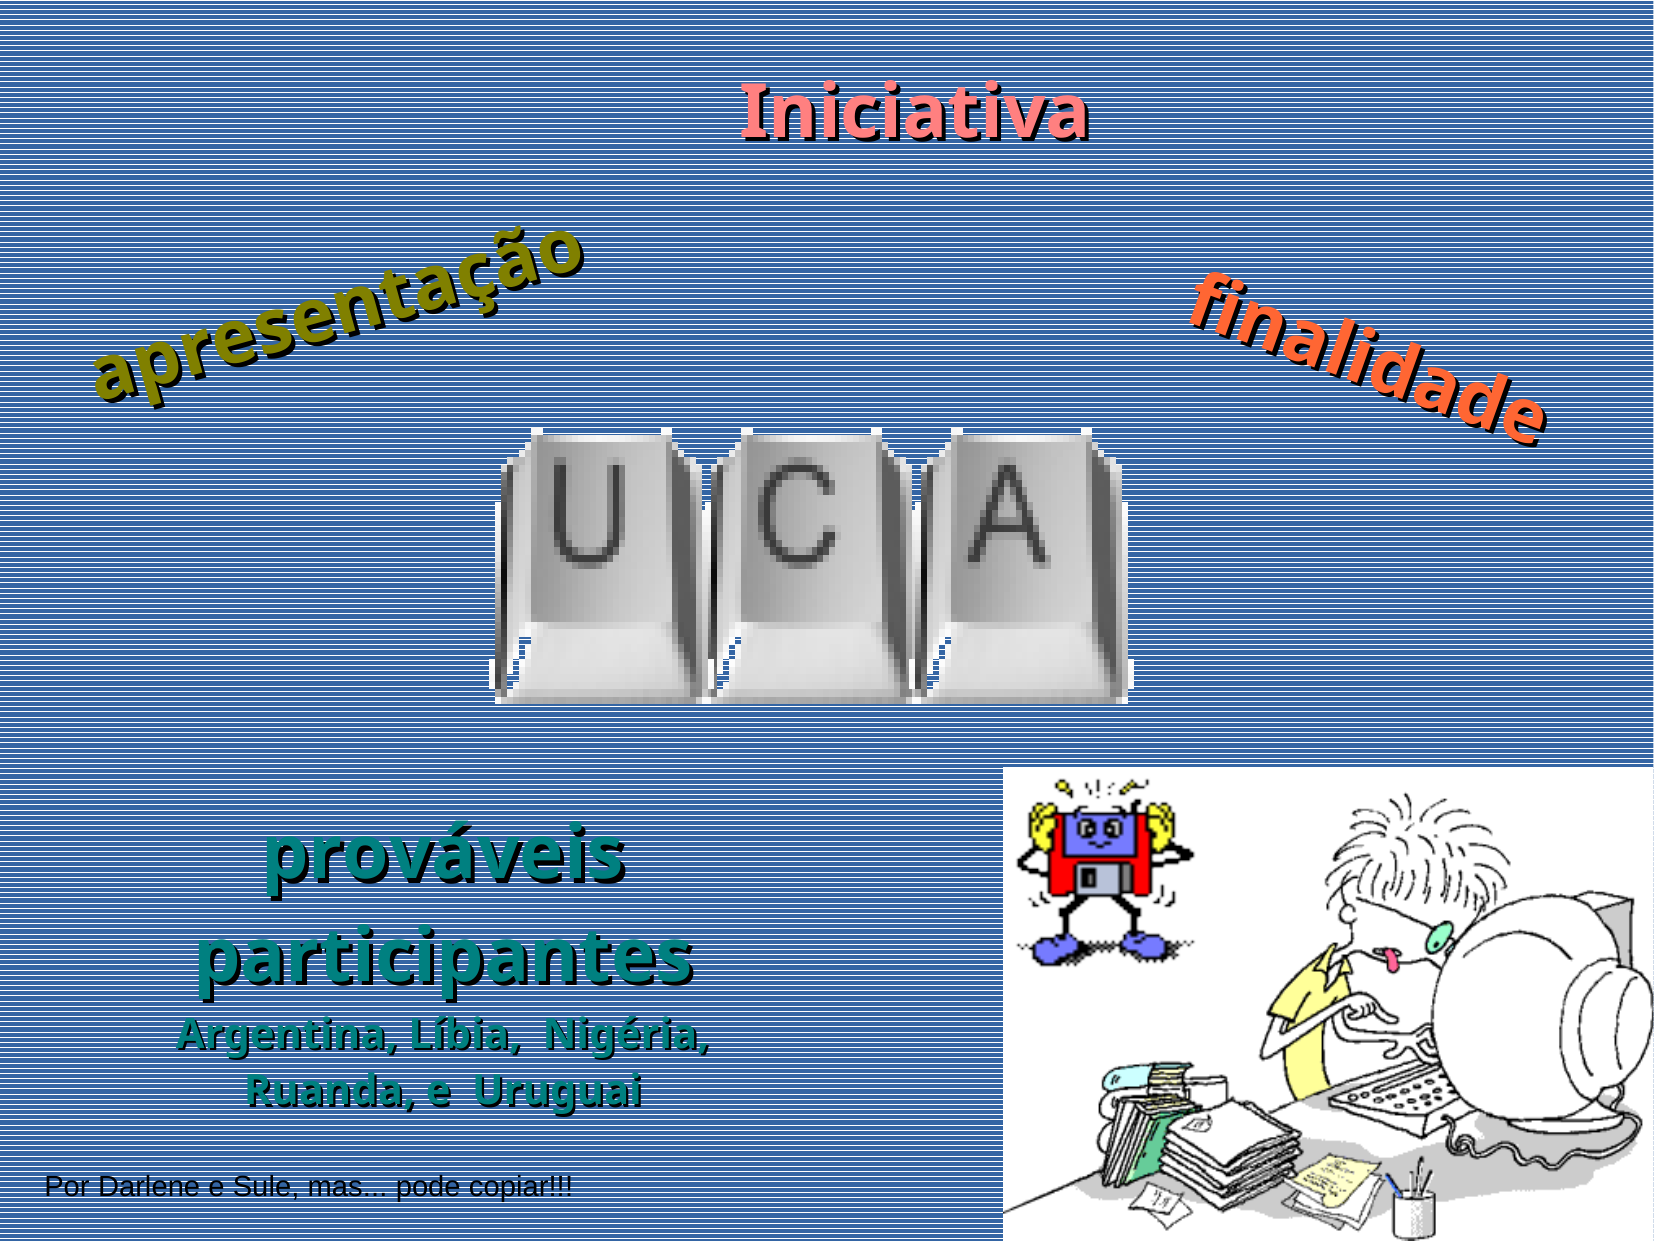

Iniciativa
apresentação
finalidade
prováveis participantes
Argentina, Líbia, Nigéria, Ruanda, e Uruguai
Por Darlene e Sule, mas... pode copiar!!!